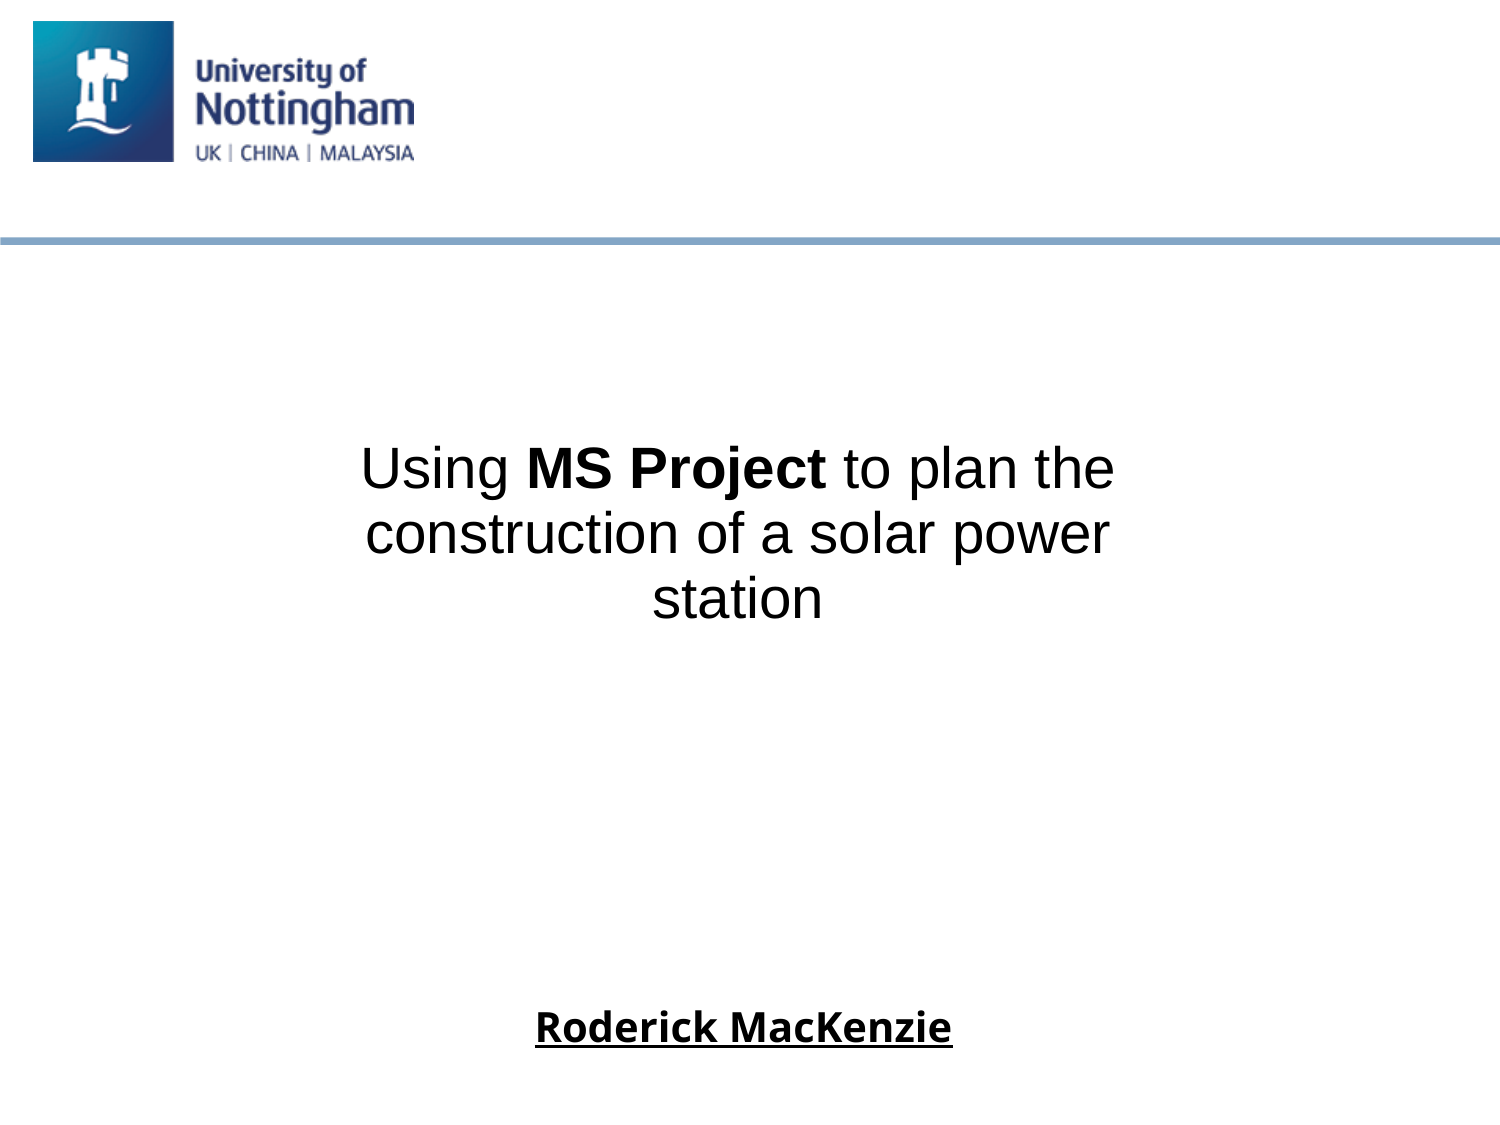

Using MS Project to plan the construction of a solar power station
# Roderick MacKenzie
Imperial College London, Department of Physics, London SW7 2AZ, United Kingdom